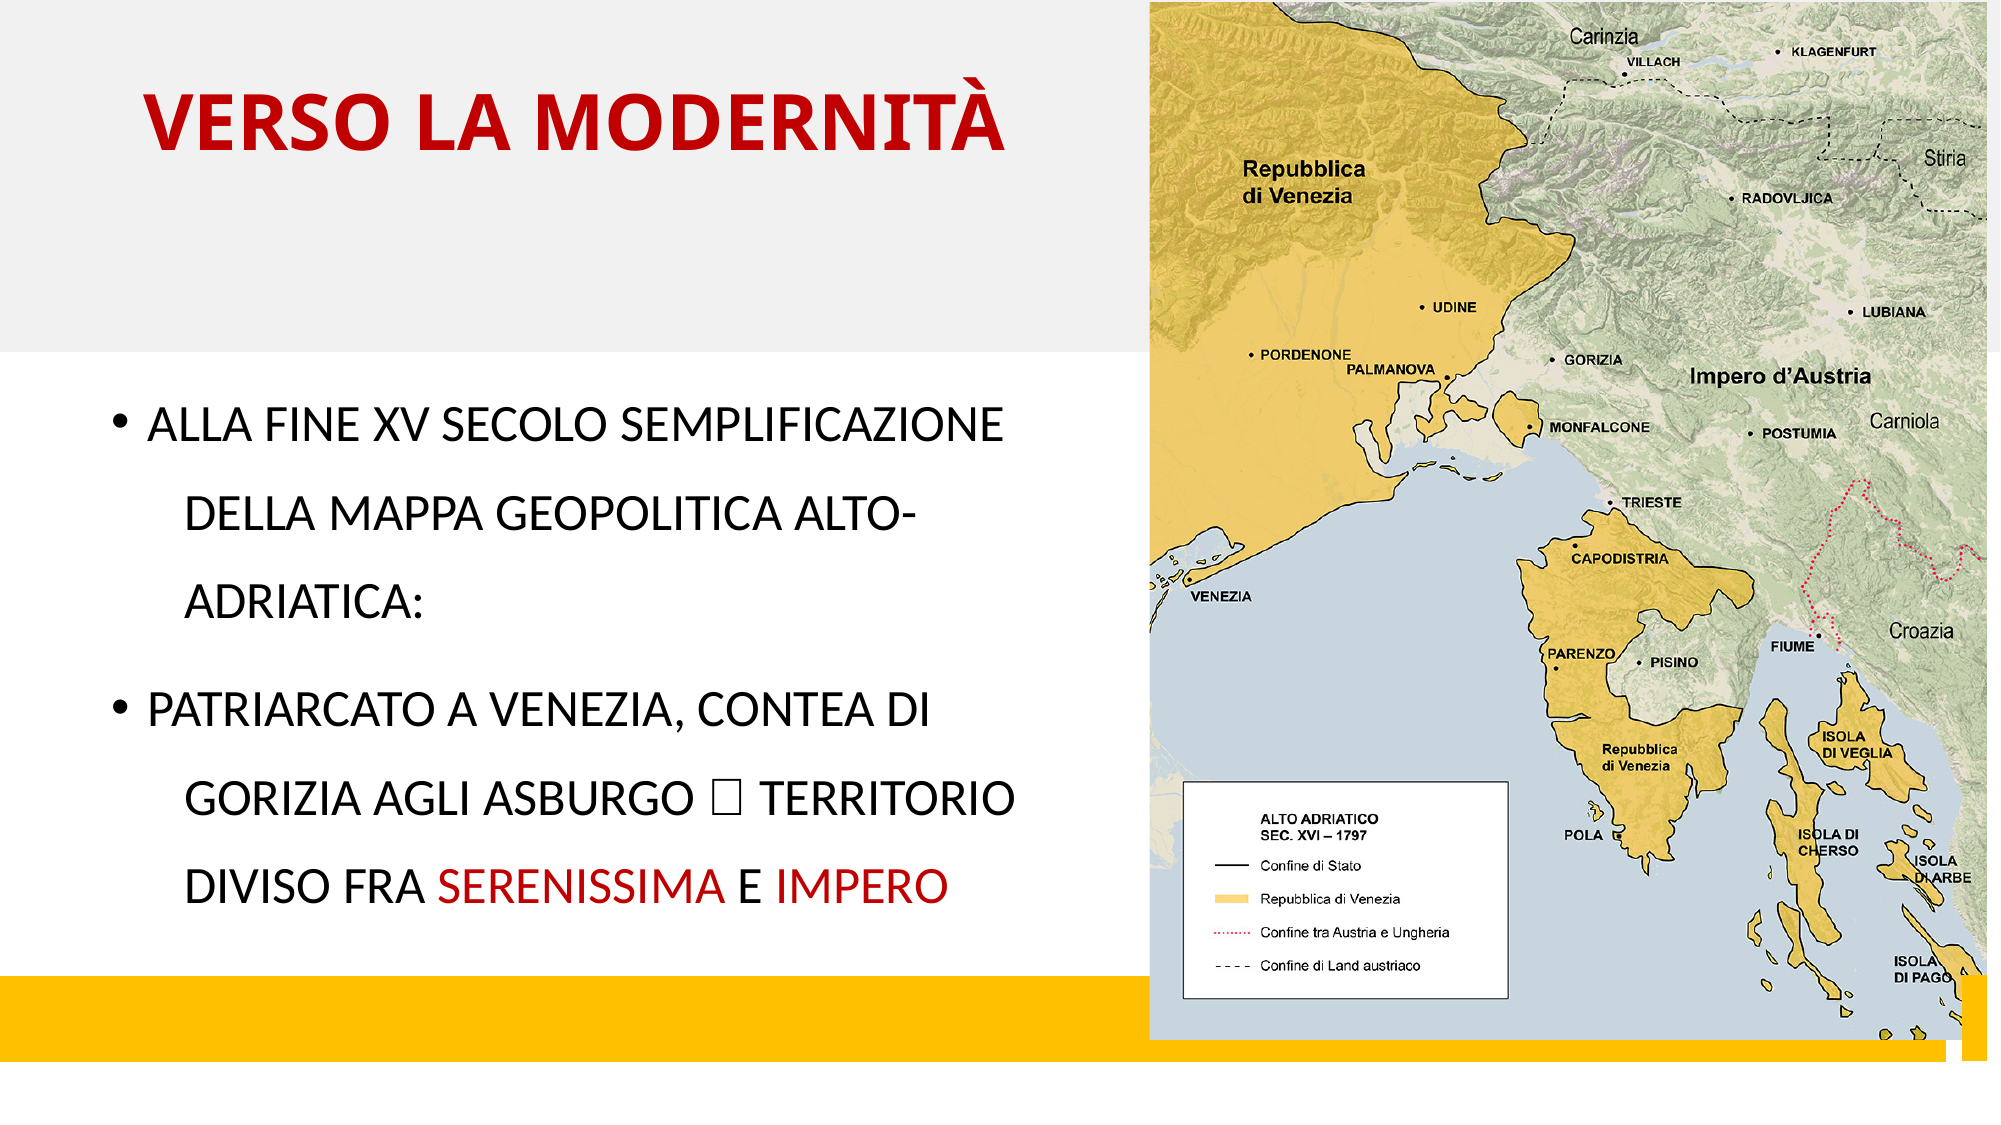

# VERSO LA MODERNITÀ
ALLA FINE XV SECOLO SEMPLIFICAZIONE DELLA MAPPA GEOPOLITICA ALTO-ADRIATICA:
PATRIARCATO A VENEZIA, CONTEA DI GORIZIA AGLI ASBURGO  TERRITORIO DIVISO FRA SERENISSIMA E IMPERO